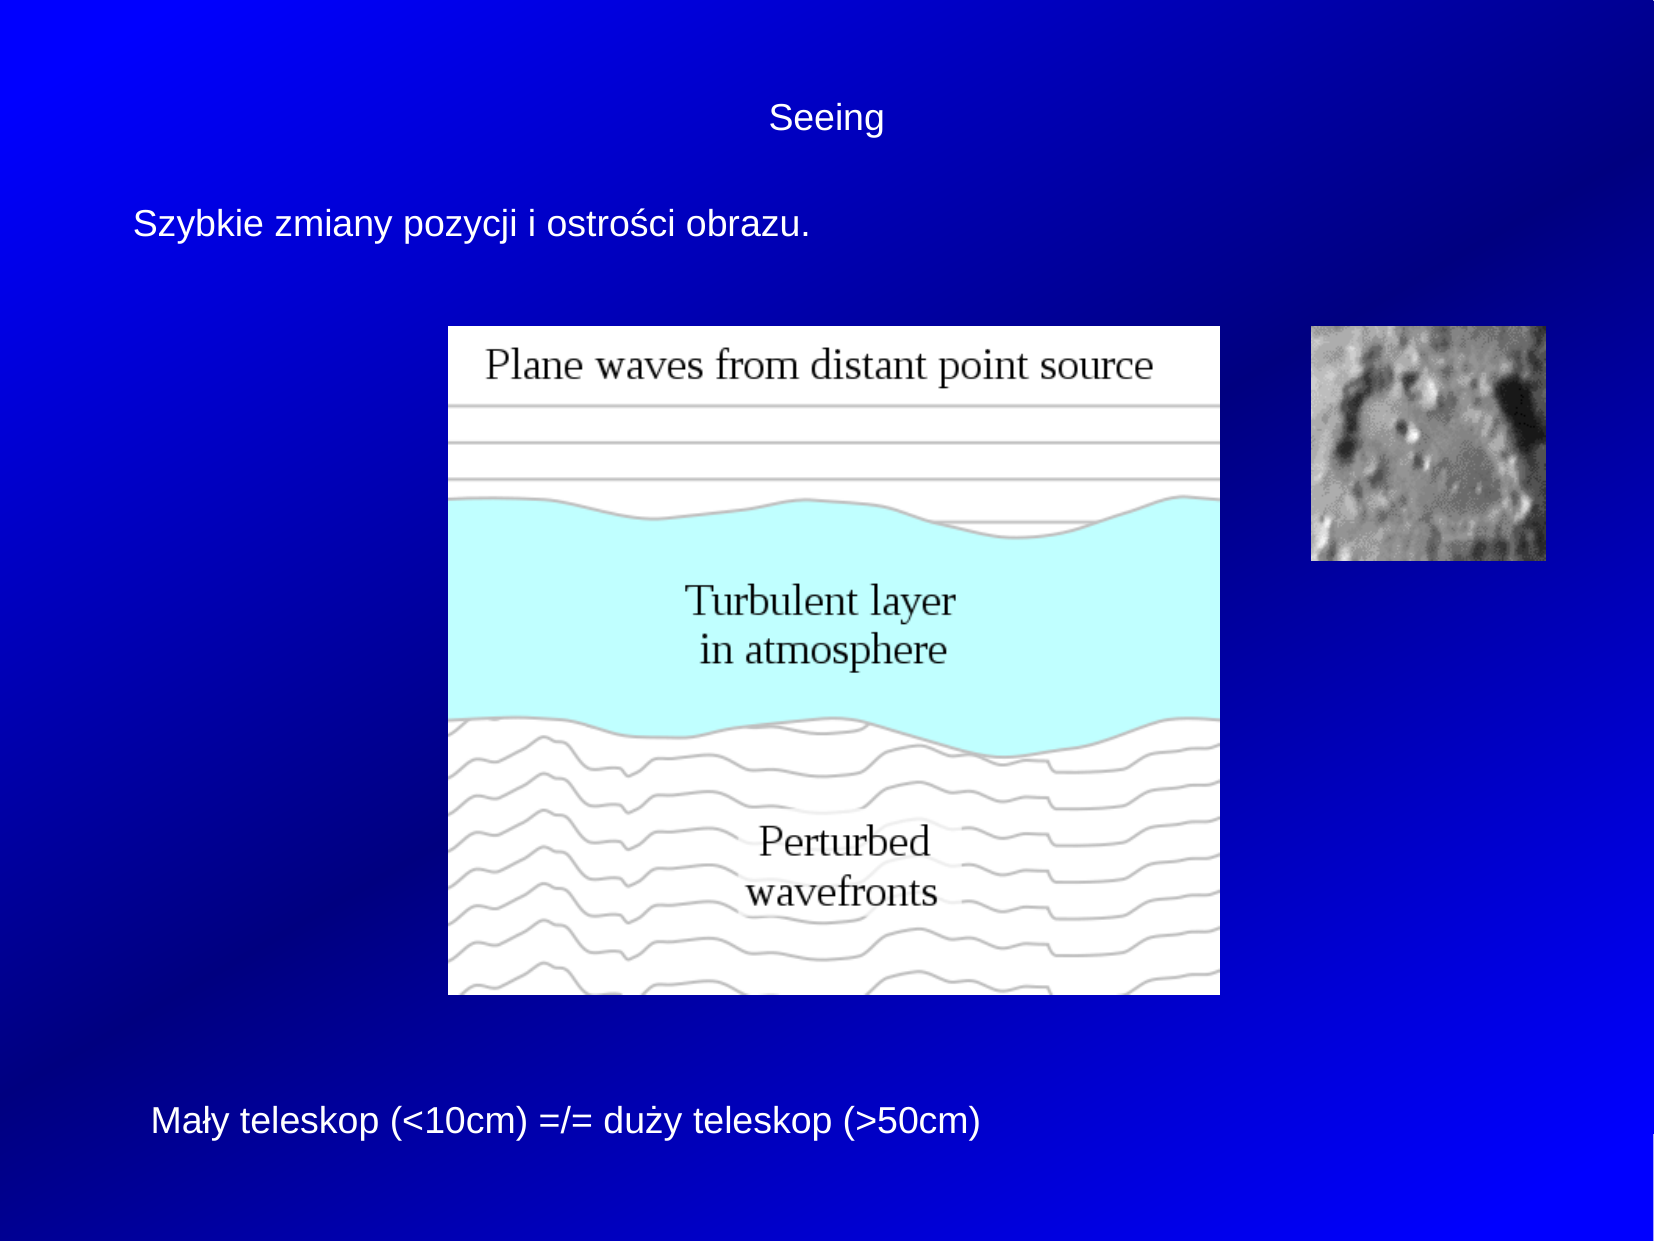

Seeing
Szybkie zmiany pozycji i ostrości obrazu.
Mały teleskop (<10cm) =/= duży teleskop (>50cm)